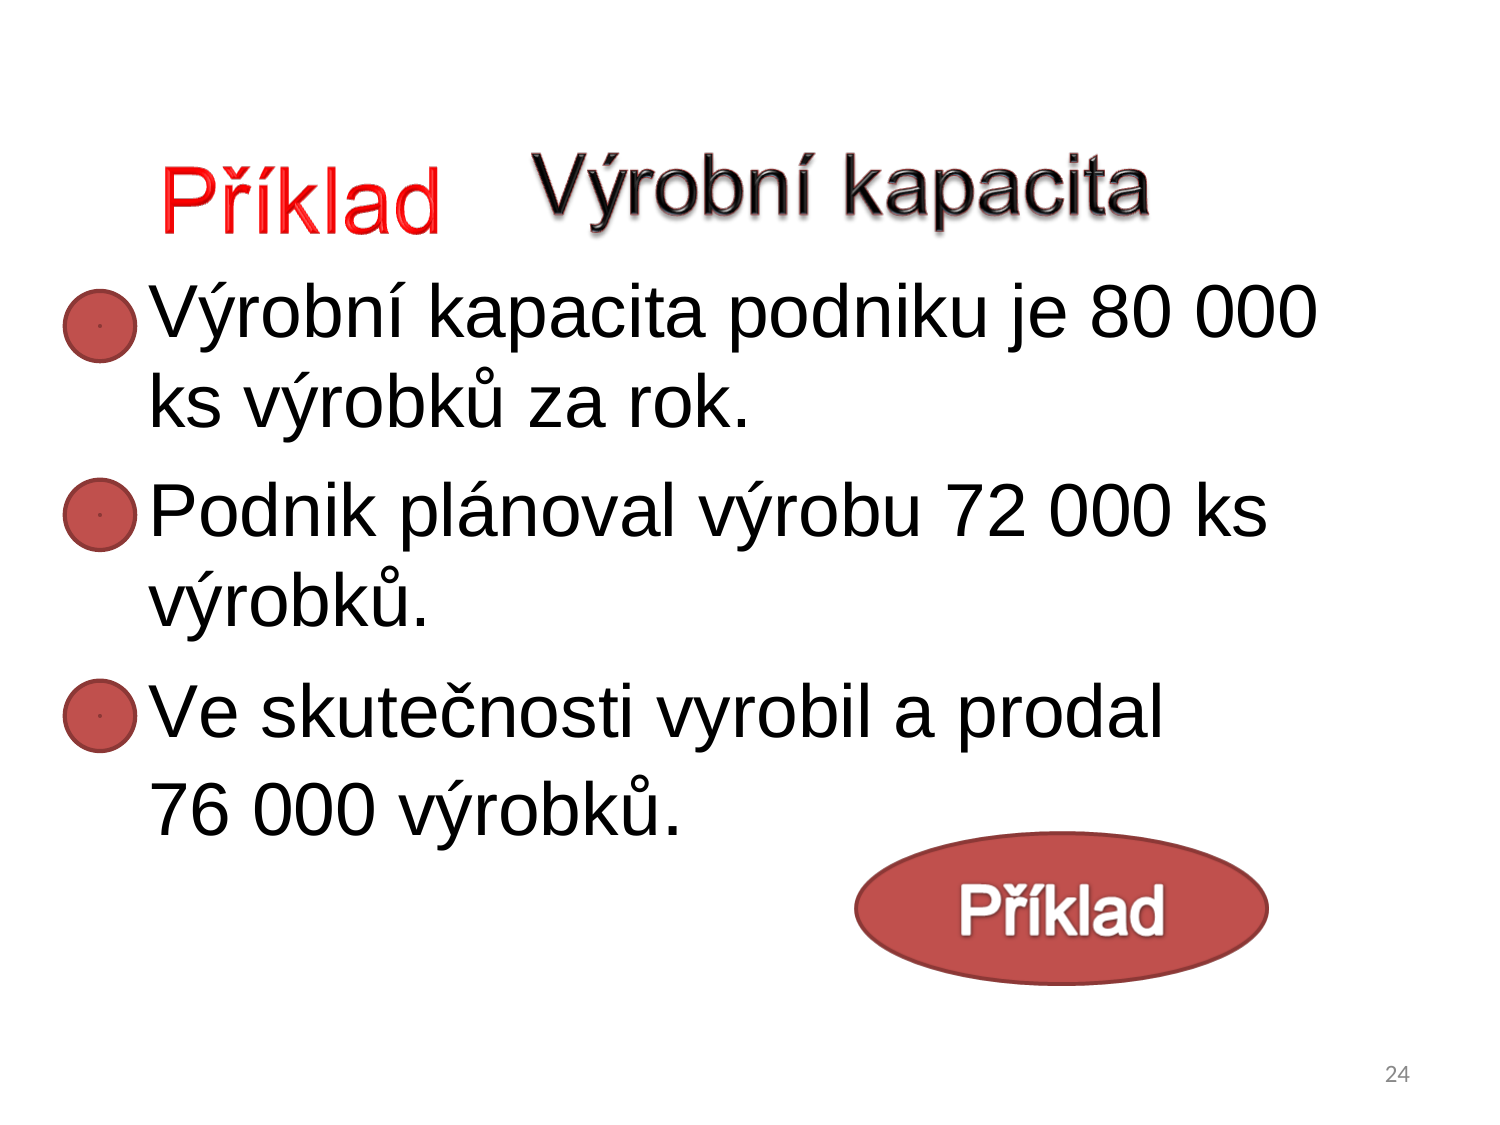

# Výrobní kapacita podniku je 80 000 ks výrobků za rok.
Podnik plánoval výrobu 72 000 ks výrobků.
Ve skutečnosti vyrobil a prodal 76 000 výrobků.